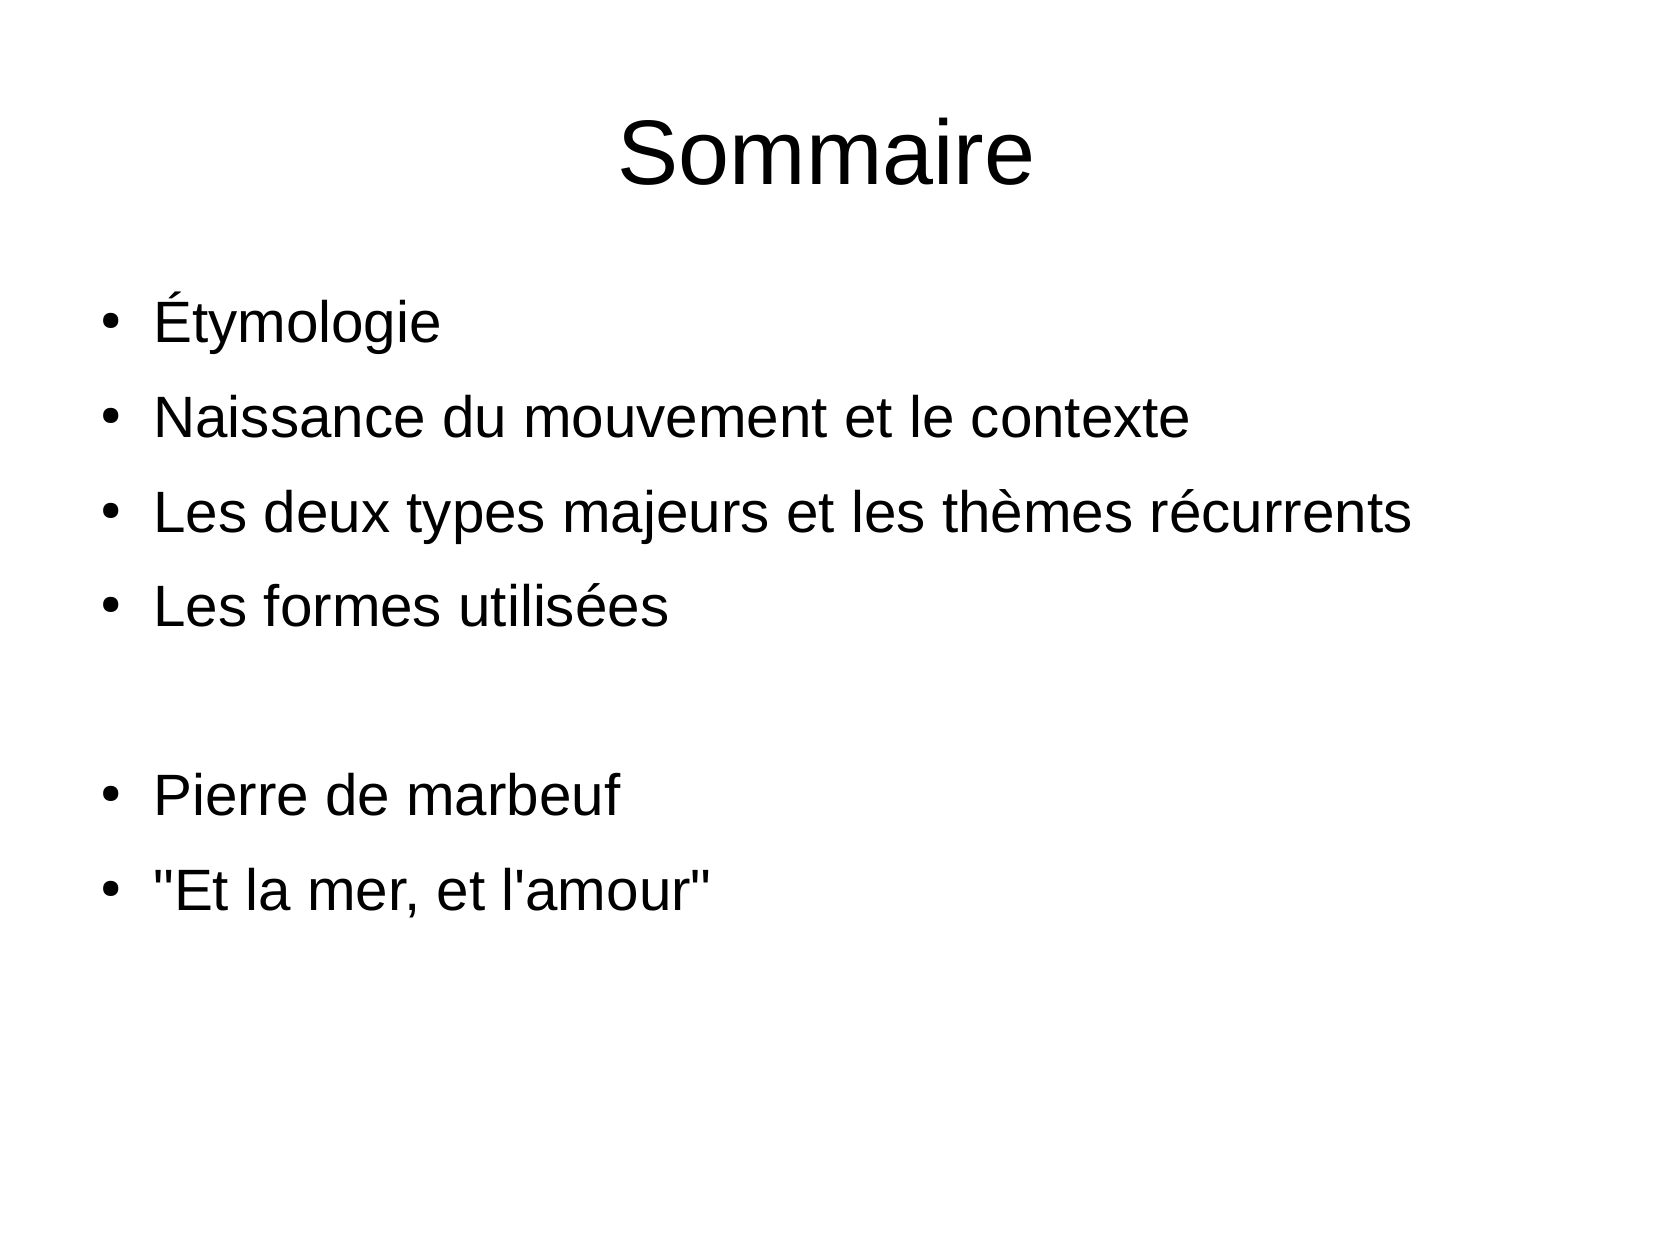

# Sommaire
Étymologie
Naissance du mouvement et le contexte
Les deux types majeurs et les thèmes récurrents
Les formes utilisées
Pierre de marbeuf
"Et la mer, et l'amour"